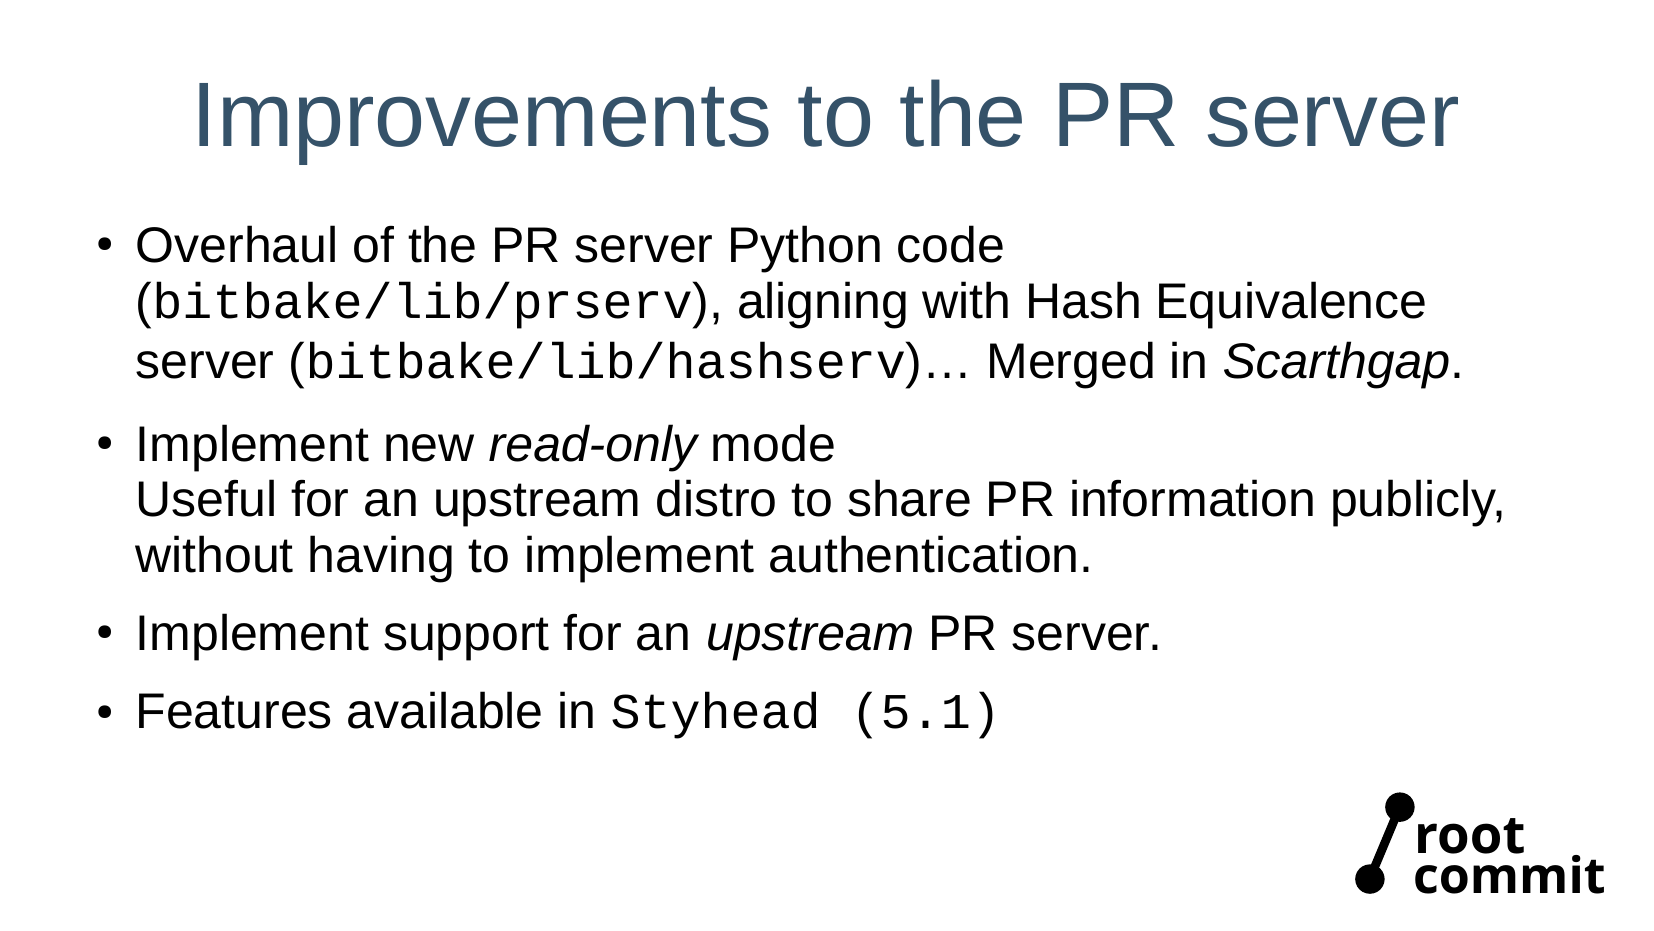

# Improvements to the PR server
Overhaul of the PR server Python code (bitbake/lib/prserv), aligning with Hash Equivalence server (bitbake/lib/hashserv)… Merged in Scarthgap.
Implement new read-only mode
Useful for an upstream distro to share PR information publicly, without having to implement authentication.
Implement support for an upstream PR server.
Features available in Styhead (5.1)